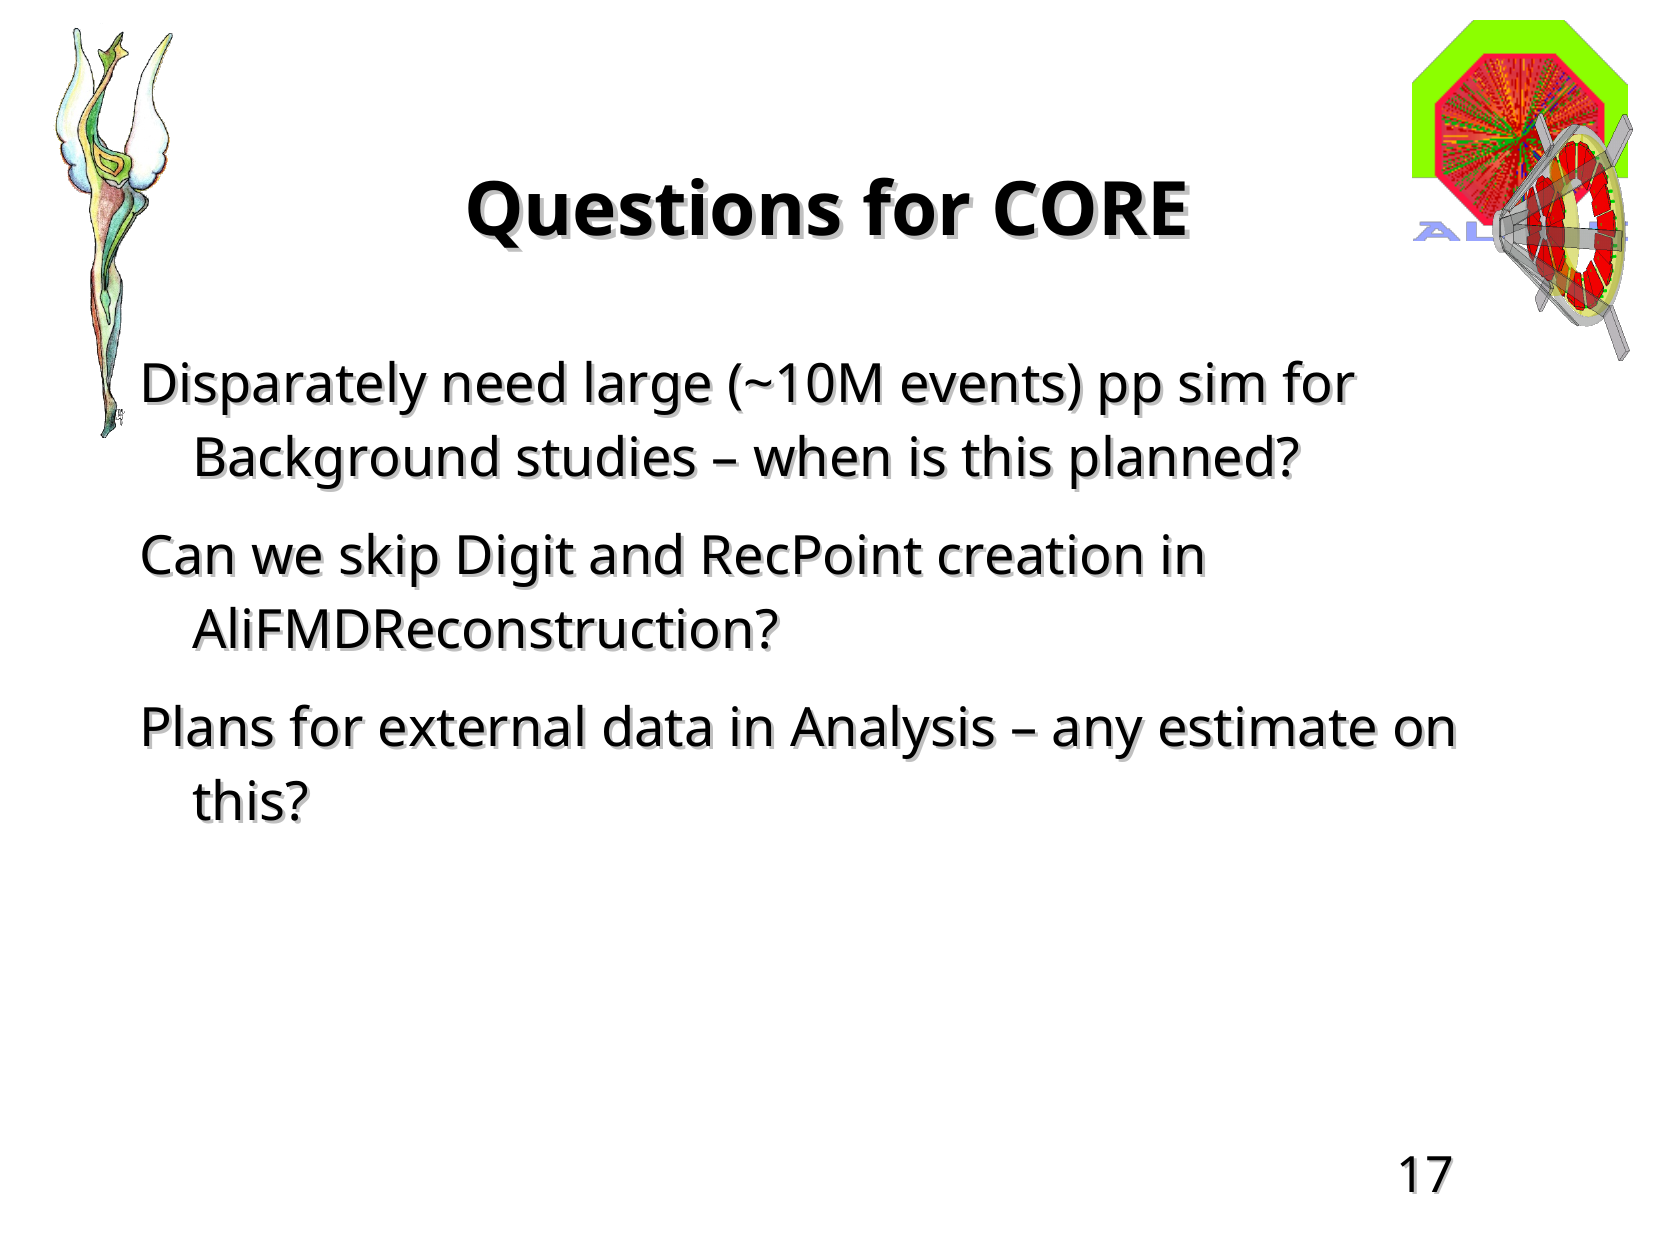

# Questions for CORE
Disparately need large (~10M events) pp sim for Background studies – when is this planned?
Can we skip Digit and RecPoint creation in AliFMDReconstruction?
Plans for external data in Analysis – any estimate on this?